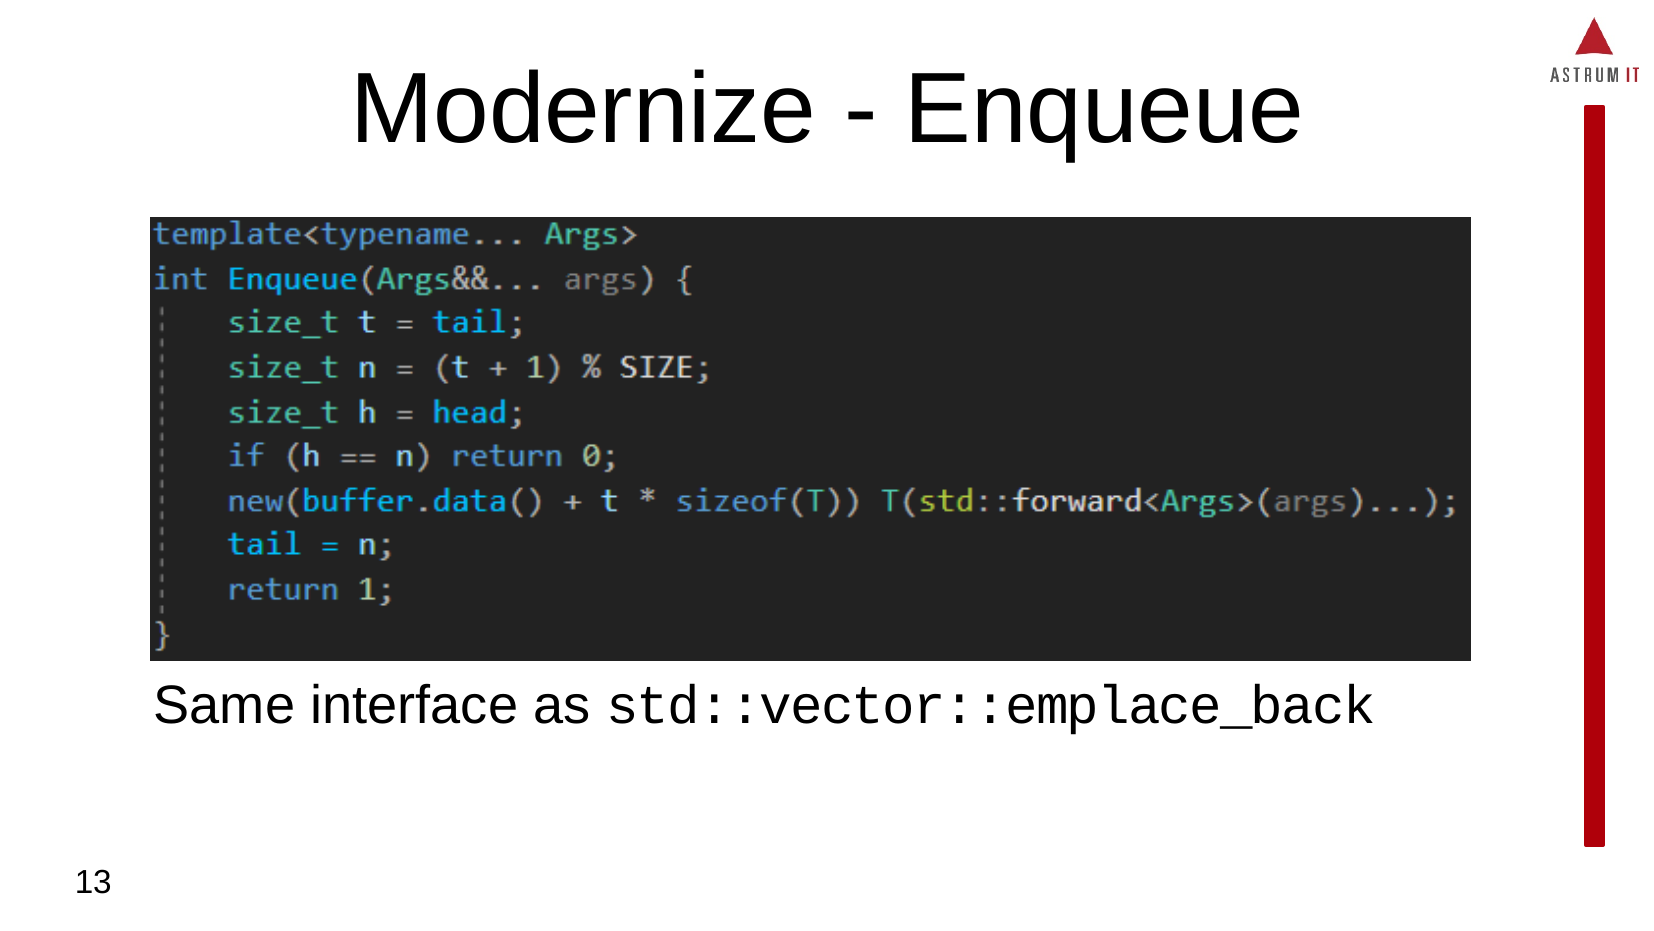

# Modernize - Enqueue
Same interface as std::vector::emplace_back